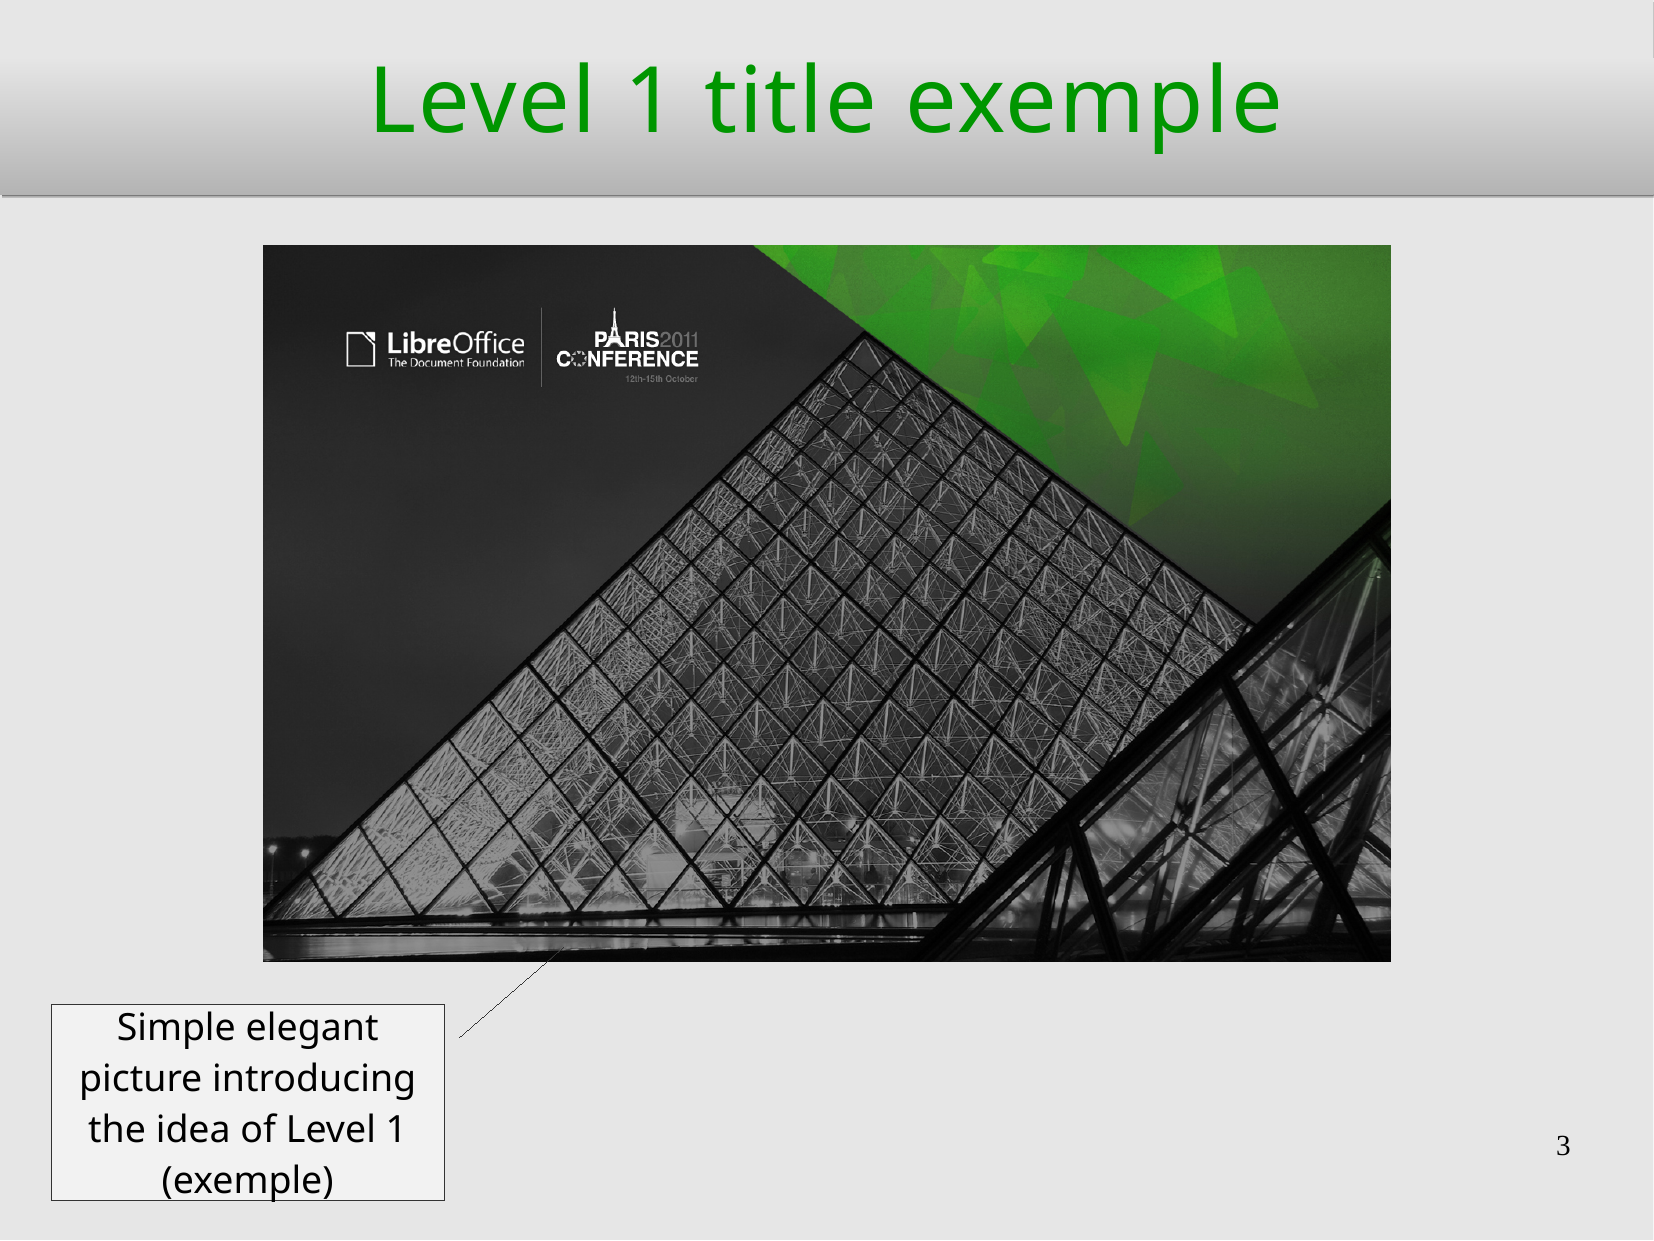

Level 1 title exemple
Simple elegant picture introducing the idea of Level 1 (exemple)
3